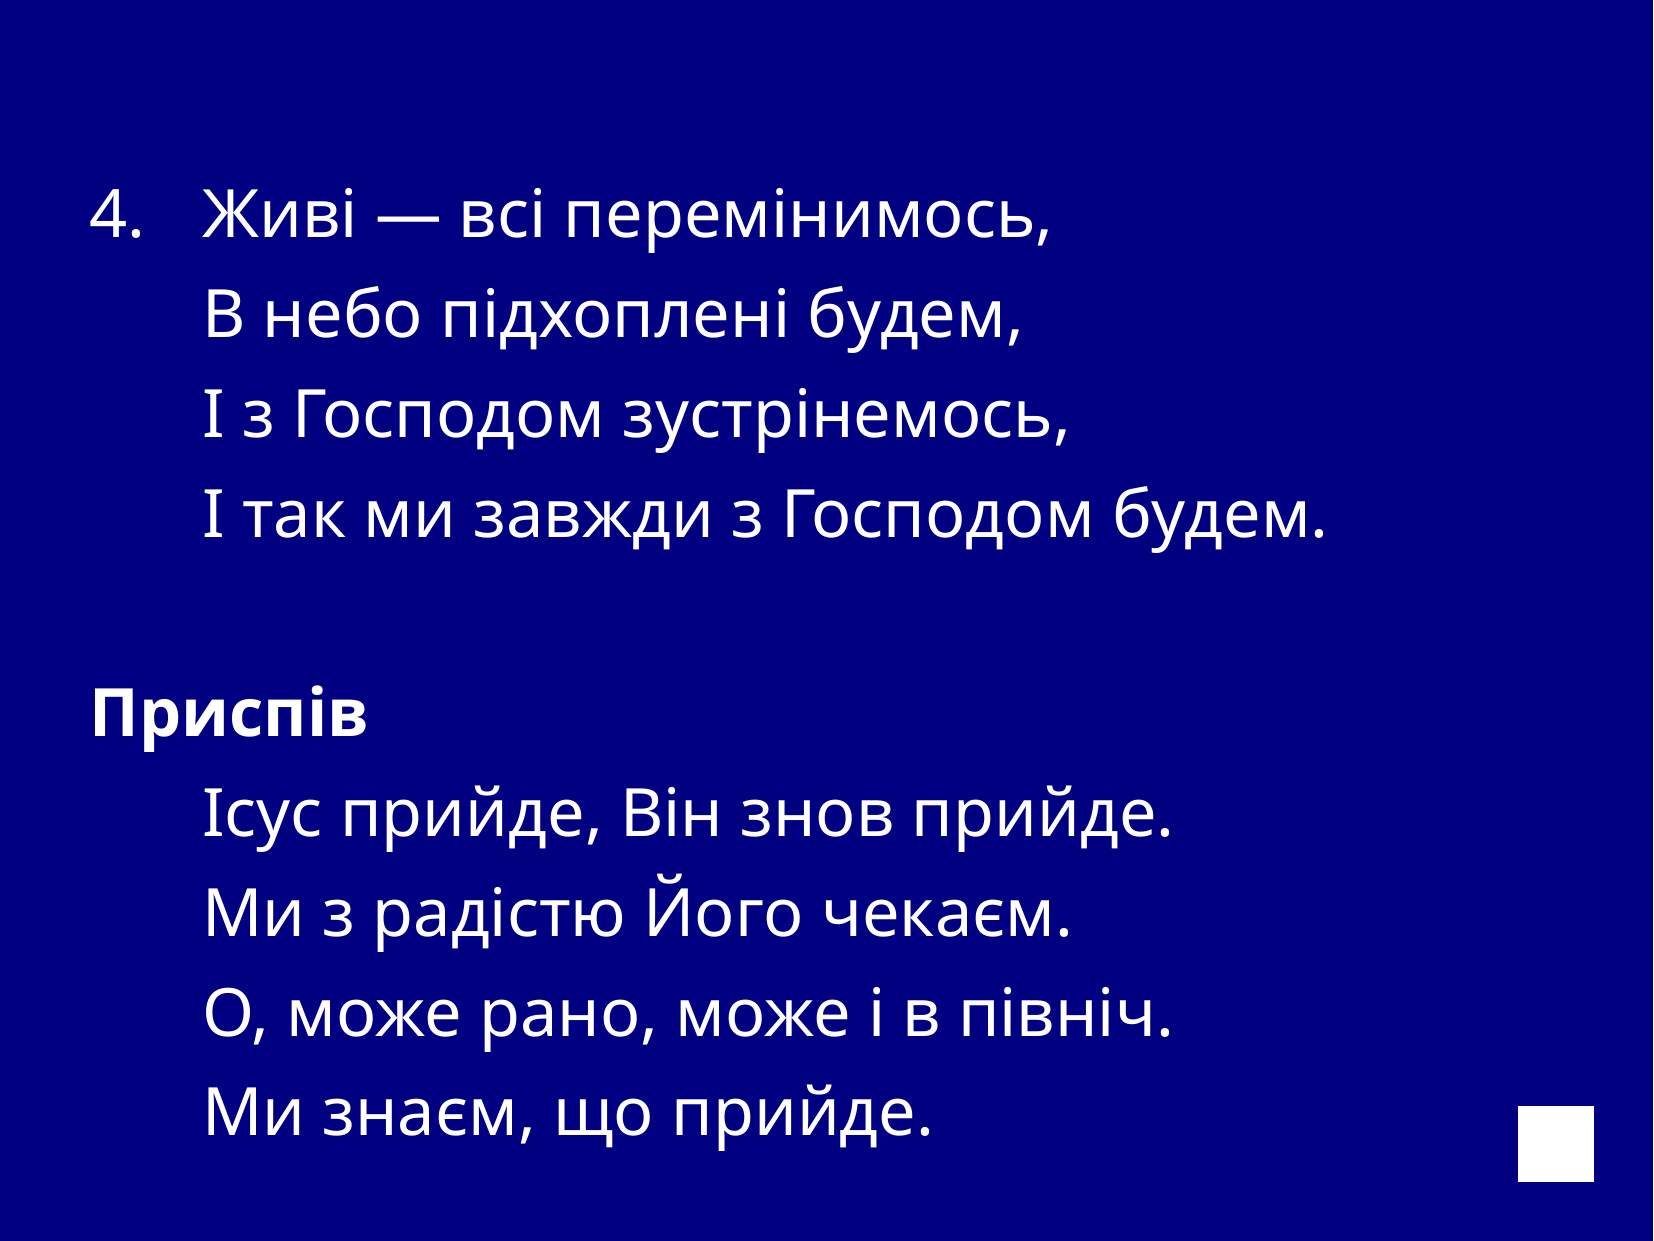

4.	Живі — всі перемінимось,
	В небо підхоплені будем,
	І з Господом зустрінемось,
	І так ми завжди з Господом будем.
Приспів
	Ісус прийде, Він знов прийде.
	Ми з радістю Його чекаєм.
	О, може рано, може і в північ.
	Ми знаєм, що прийде.